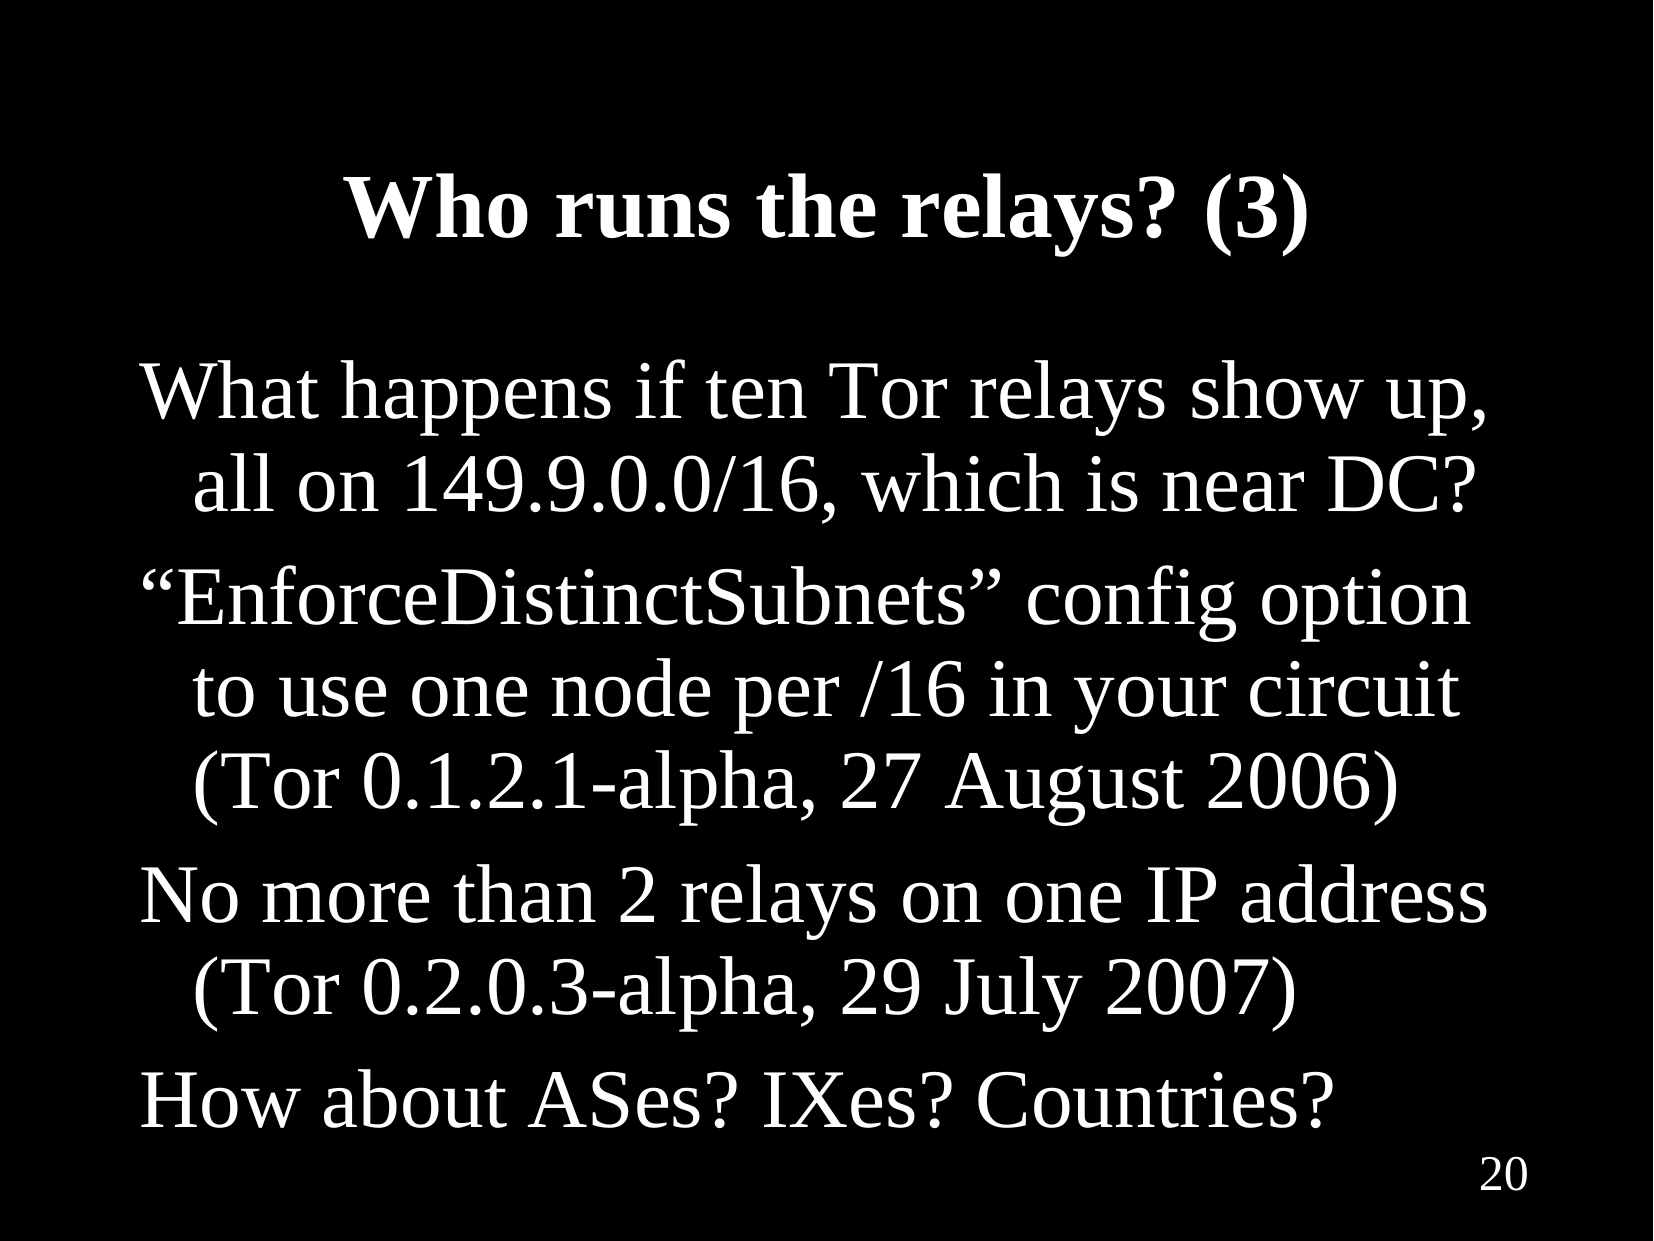

# Who runs the relays? (3)
What happens if ten Tor relays show up, all on 149.9.0.0/16, which is near DC?
“EnforceDistinctSubnets” config option to use one node per /16 in your circuit (Tor 0.1.2.1-alpha, 27 August 2006)
No more than 2 relays on one IP address (Tor 0.2.0.3-alpha, 29 July 2007)
How about ASes? IXes? Countries?